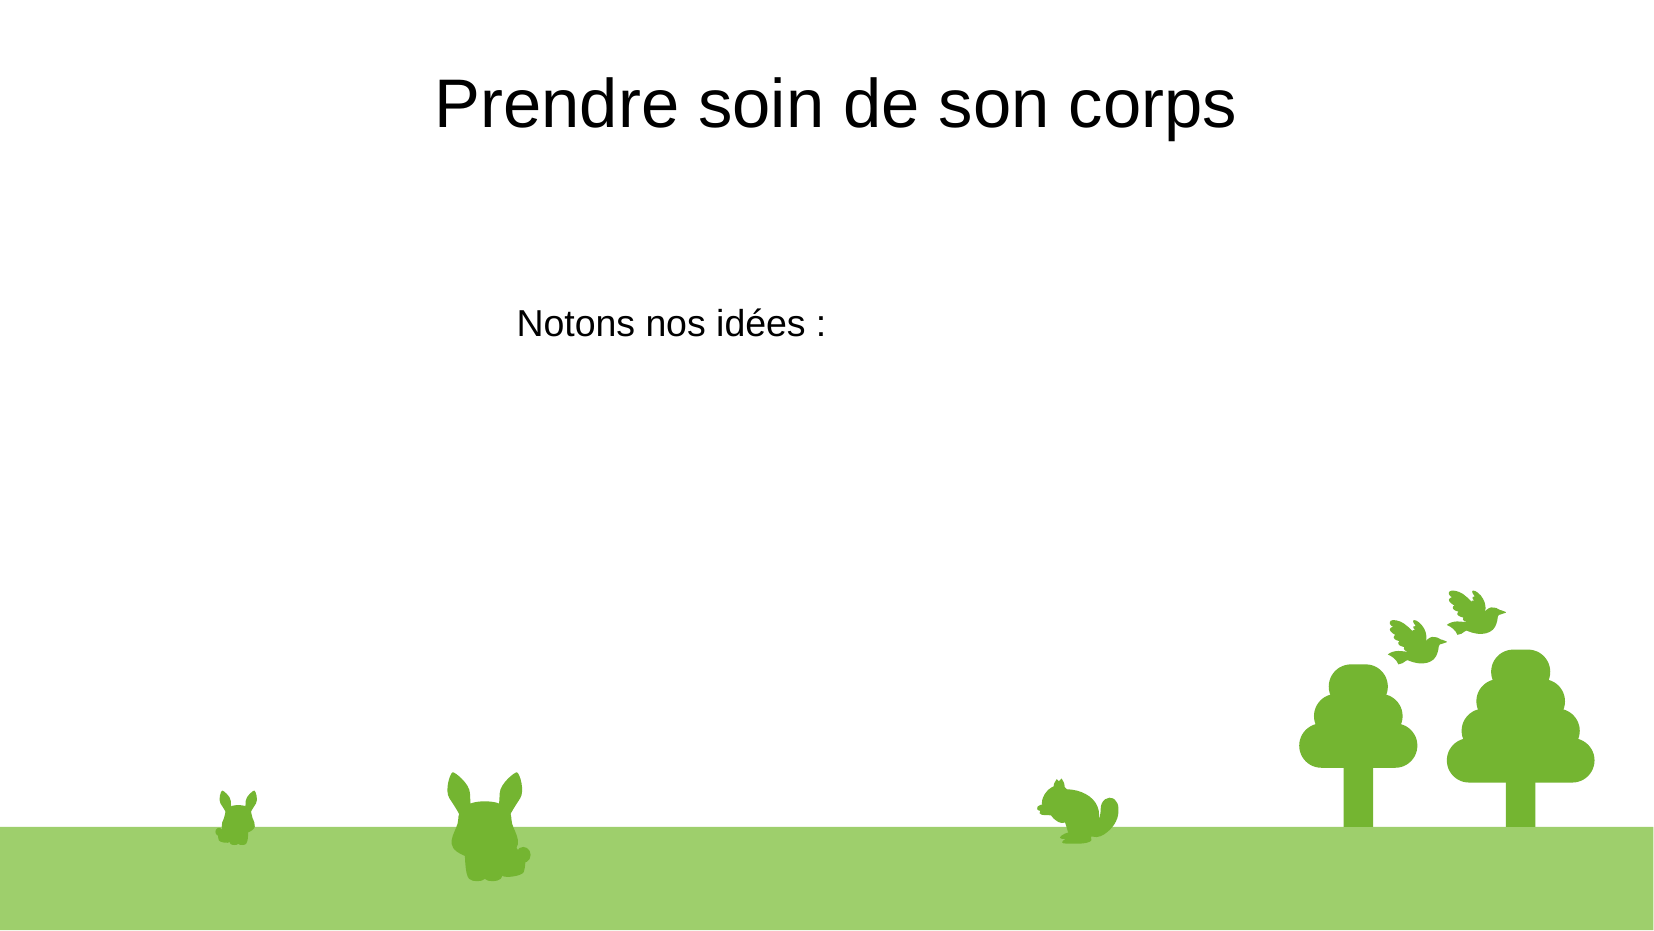

# Prendre soin de son corps
Notons nos idées :